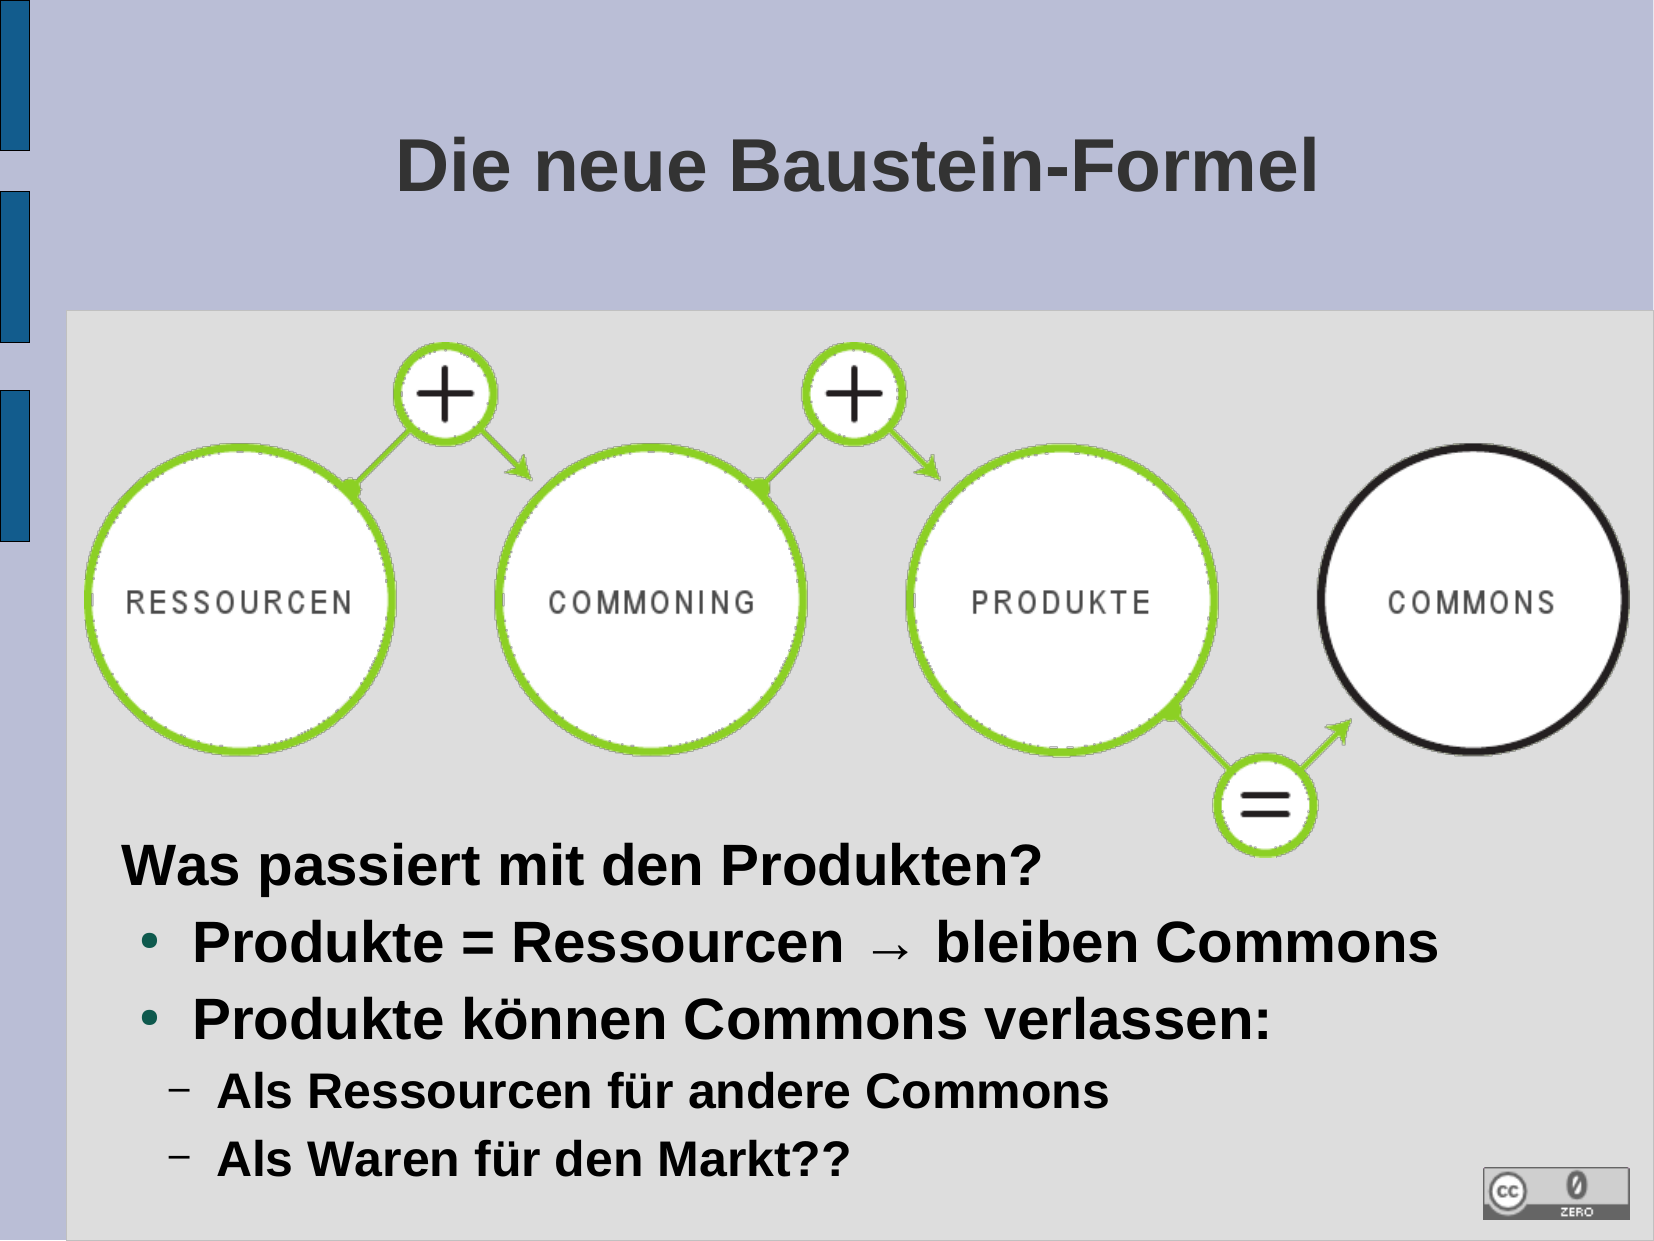

# Die neue Baustein-Formel
Was passiert mit den Produkten?
Produkte = Ressourcen → bleiben Commons
Produkte können Commons verlassen:
Als Ressourcen für andere Commons
Als Waren für den Markt??